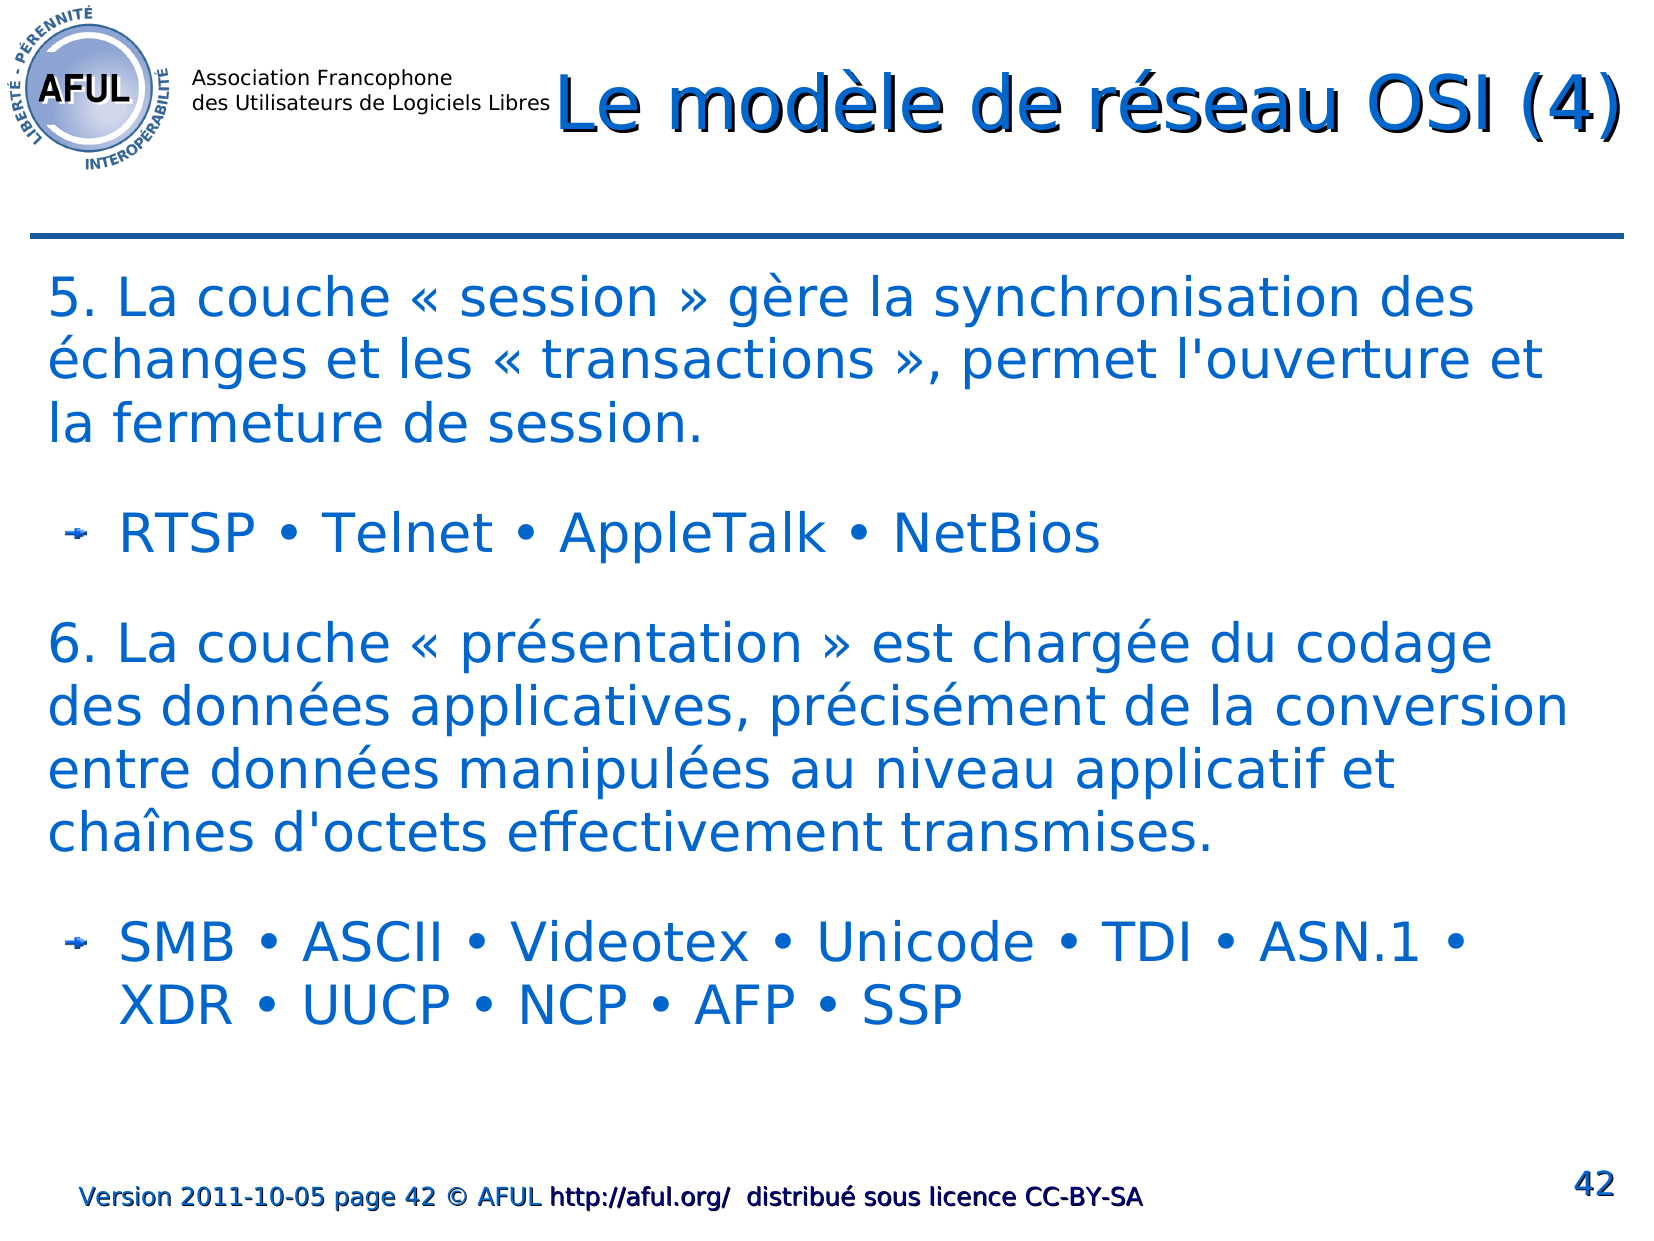

# Le modèle de réseau OSI (4)
5. La couche « session » gère la synchronisation des échanges et les « transactions », permet l'ouverture et la fermeture de session.
RTSP • Telnet • AppleTalk • NetBios
6. La couche « présentation » est chargée du codage des données applicatives, précisément de la conversion entre données manipulées au niveau applicatif et chaînes d'octets effectivement transmises.
SMB • ASCII • Videotex • Unicode • TDI • ASN.1 • XDR • UUCP • NCP • AFP • SSP